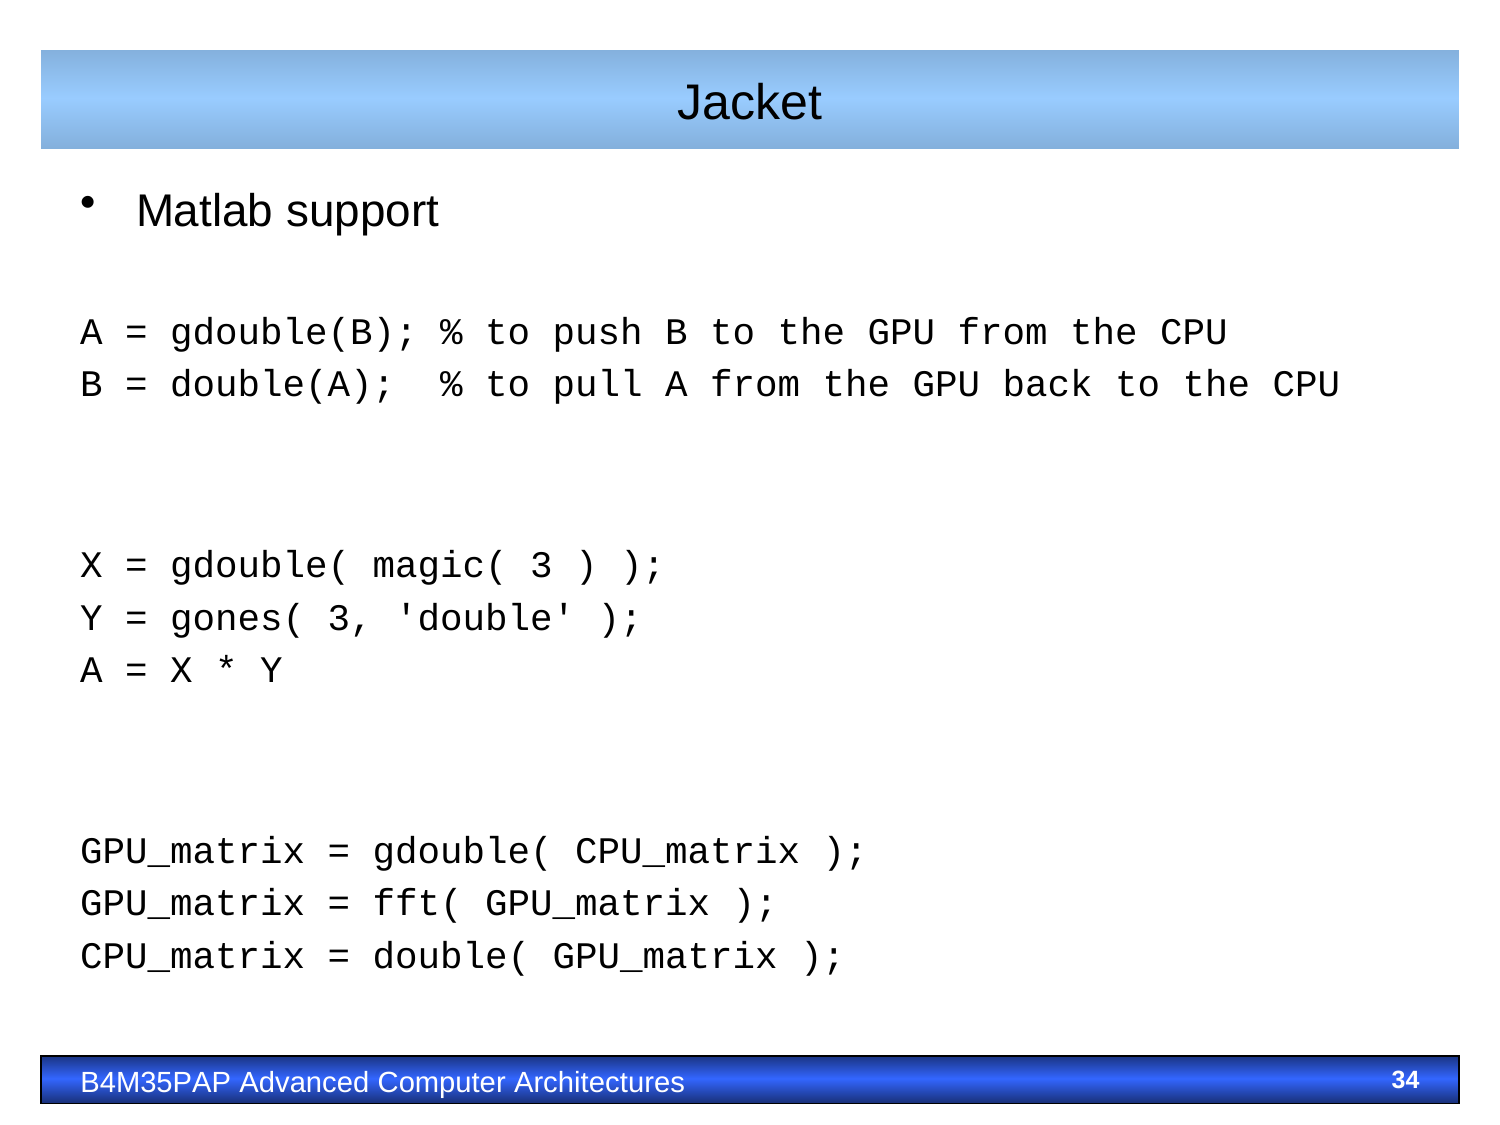

# Jacket
Matlab support
A = gdouble(B); % to push B to the GPU from the CPU
B = double(A); % to pull A from the GPU back to the CPU
X = gdouble( magic( 3 ) );
Y = gones( 3, 'double' );
A = X * Y
GPU_matrix = gdouble( CPU_matrix );
GPU_matrix = fft( GPU_matrix );
CPU_matrix = double( GPU_matrix );